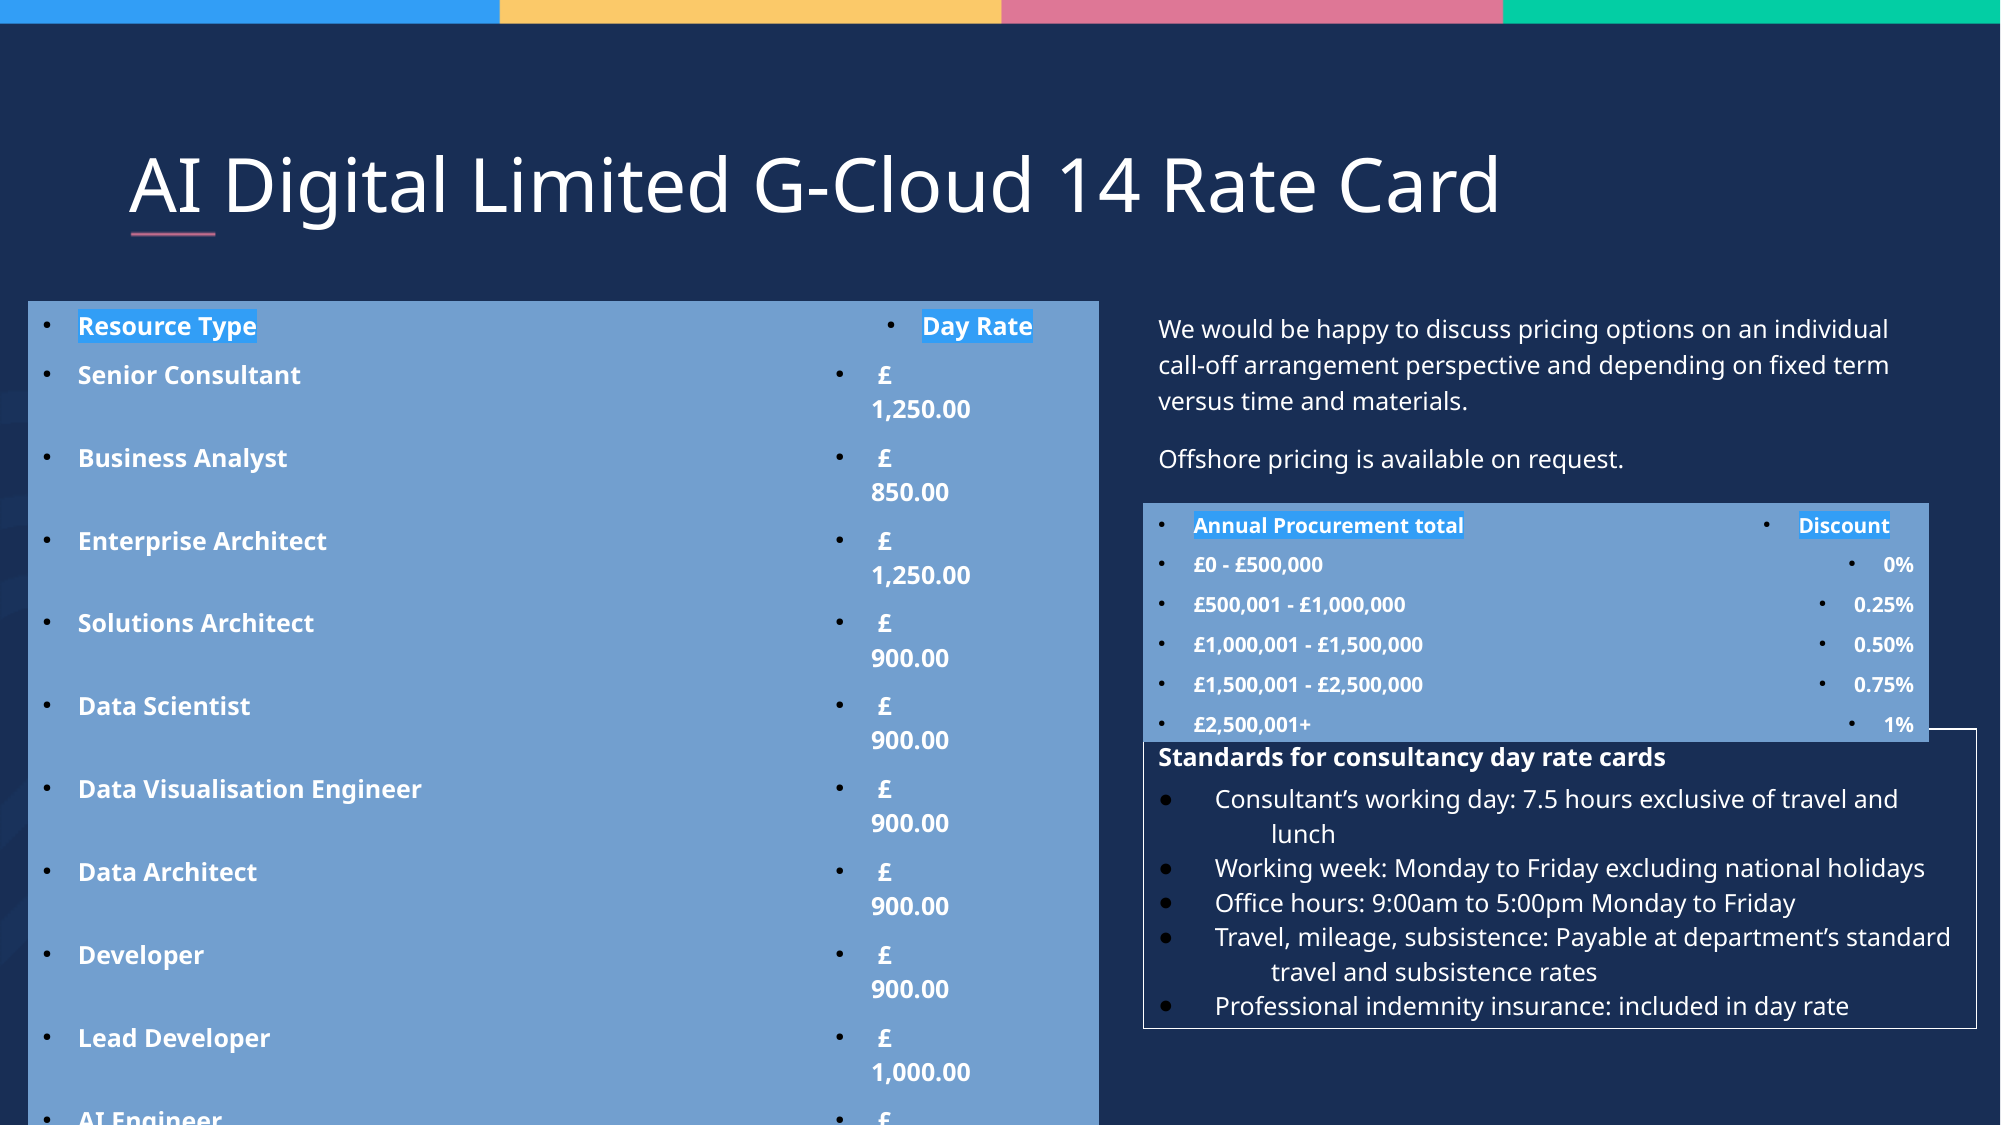

# AI Digital Limited G-Cloud 14 Rate Card
| Resource Type | Day Rate |
| --- | --- |
| Senior Consultant | £ 1,250.00 |
| Business Analyst | £ 850.00 |
| Enterprise Architect | £ 1,250.00 |
| Solutions Architect | £ 900.00 |
| Data Scientist | £ 900.00 |
| Data Visualisation Engineer | £ 900.00 |
| Data Architect | £ 900.00 |
| Developer | £ 900.00 |
| Lead Developer | £ 1,000.00 |
| AI Engineer | £ 900.00 |
| Service Improvement Consultant | £ 1,200.00 |
| Project Manager | £ 950.00 |
| Senior Project Manager | £ 1,200.00 |
| Programme Manager | £ 1,200.00 |
| Scrum Master | £ 900.00 |
| Product Owner | £ 900.00 |
| PM/PMO Lead | £ 950.00 |
| Techno Functional Consultant | £ 900.00 |
| Dev Ops | £ 900.00 |
We would be happy to discuss pricing options on an individual call-off arrangement perspective and depending on fixed term versus time and materials.
Offshore pricing is available on request.
| Annual Procurement total | Discount |
| --- | --- |
| £0 - £500,000 | 0% |
| £500,001 - £1,000,000 | 0.25% |
| £1,000,001 - £1,500,000 | 0.50% |
| £1,500,001 - £2,500,000 | 0.75% |
| £2,500,001+ | 1% |
Standards for consultancy day rate cards
Consultant’s working day: 7.5 hours exclusive of travel and lunch
Working week: Monday to Friday excluding national holidays
Office hours: 9:00am to 5:00pm Monday to Friday
Travel, mileage, subsistence: Payable at department’s standard travel and subsistence rates
Professional indemnity insurance: included in day rate